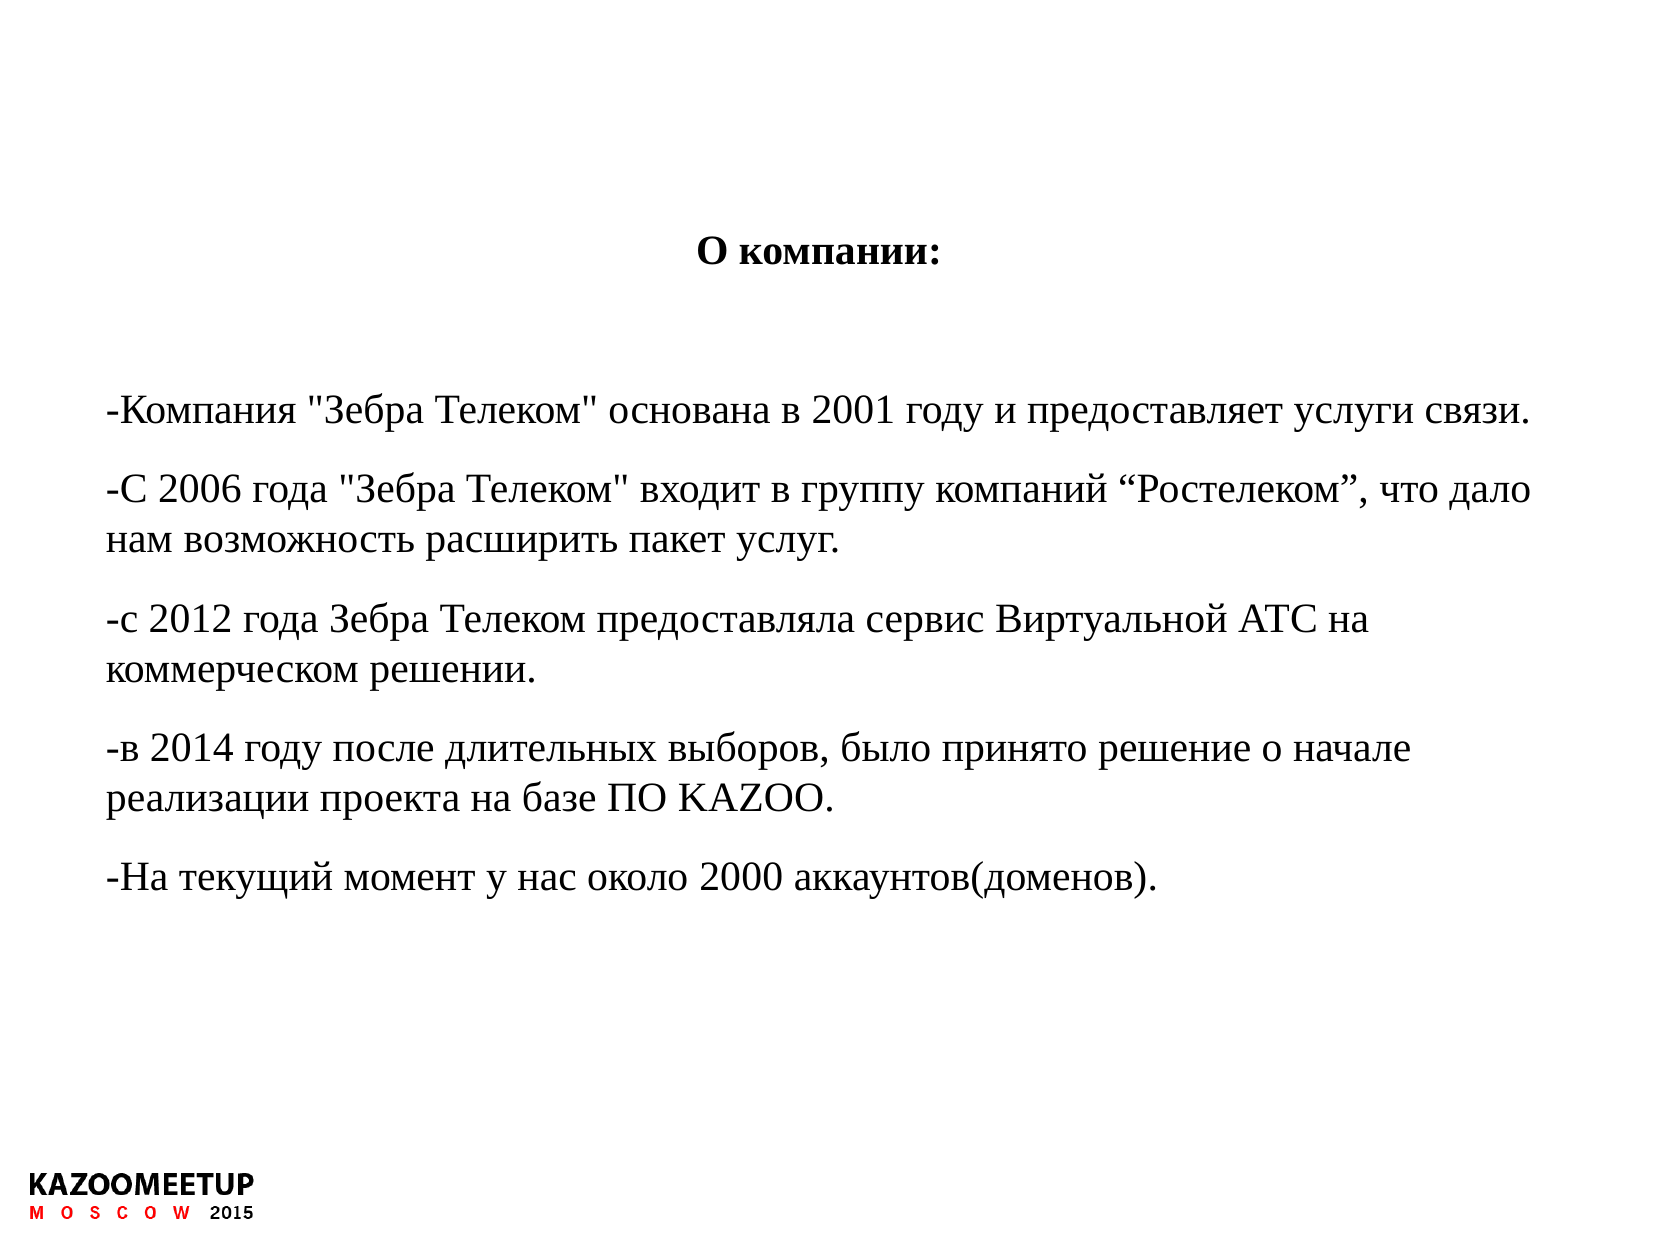

# О компании:
-Компания "Зебра Телеком" основана в 2001 году и предоставляет услуги связи.
-С 2006 года "Зебра Телеком" входит в группу компаний “Ростелеком”, что дало нам возможность расширить пакет услуг.
-с 2012 года Зебра Телеком предоставляла сервис Виртуальной АТС на коммерческом решении.
-в 2014 году после длительных выборов, было принято решение о начале реализации проекта на базе ПО KAZOO.
-На текущий момент у нас около 2000 аккаунтов(доменов).